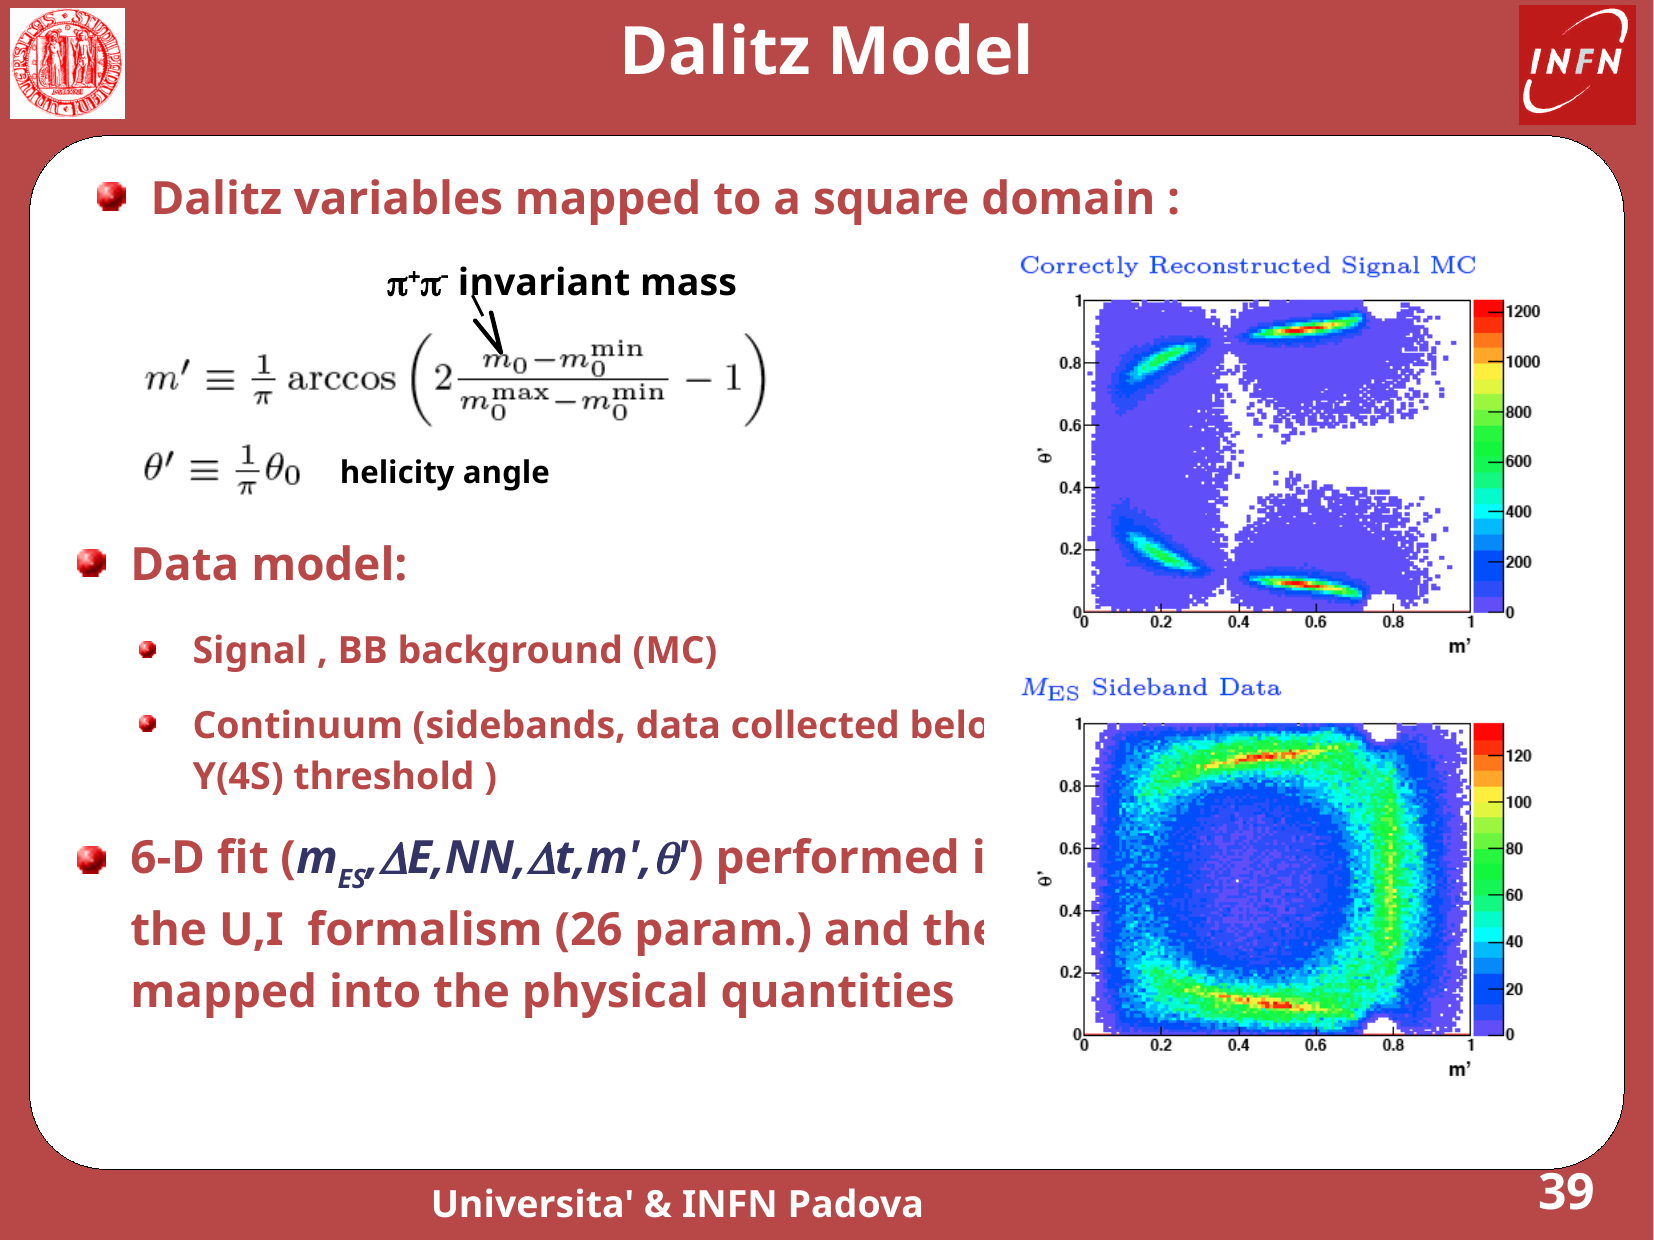

# Dalitz Model
Dalitz variables mapped to a square domain :
p+p- invariant mass
helicity angle
Data model:
Signal , BB background (MC)
Continuum (sidebands, data collected below Y(4S) threshold )
6-D fit (mES,DE,NN,Dt,m',q') performed in the U,I formalism (26 param.) and then mapped into the physical quantities